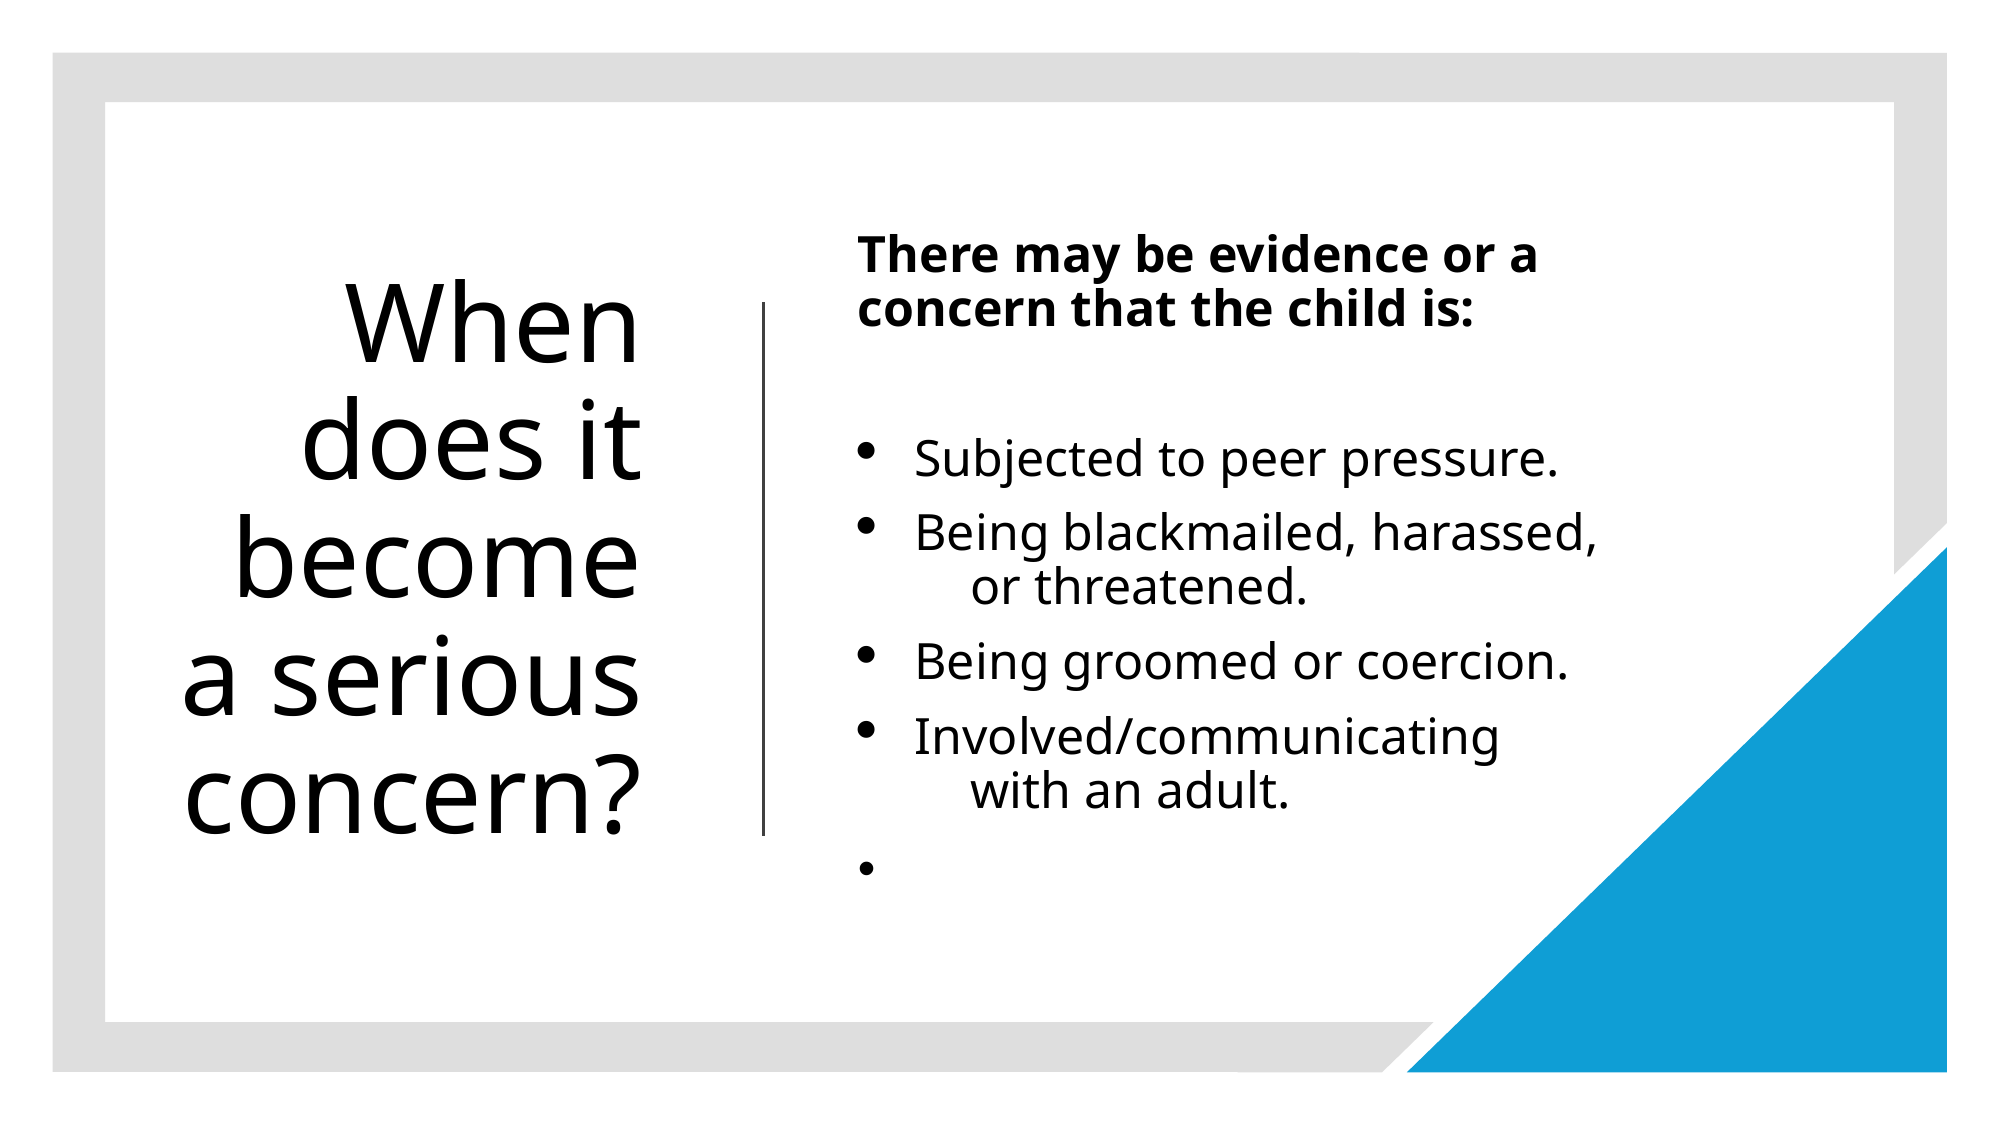

# When does it become a serious concern?
There may be evidence or a concern that the child is:
Subjected to peer pressure.
Being blackmailed, harassed, or threatened.
Being groomed or coercion.
Involved/communicating with an adult.